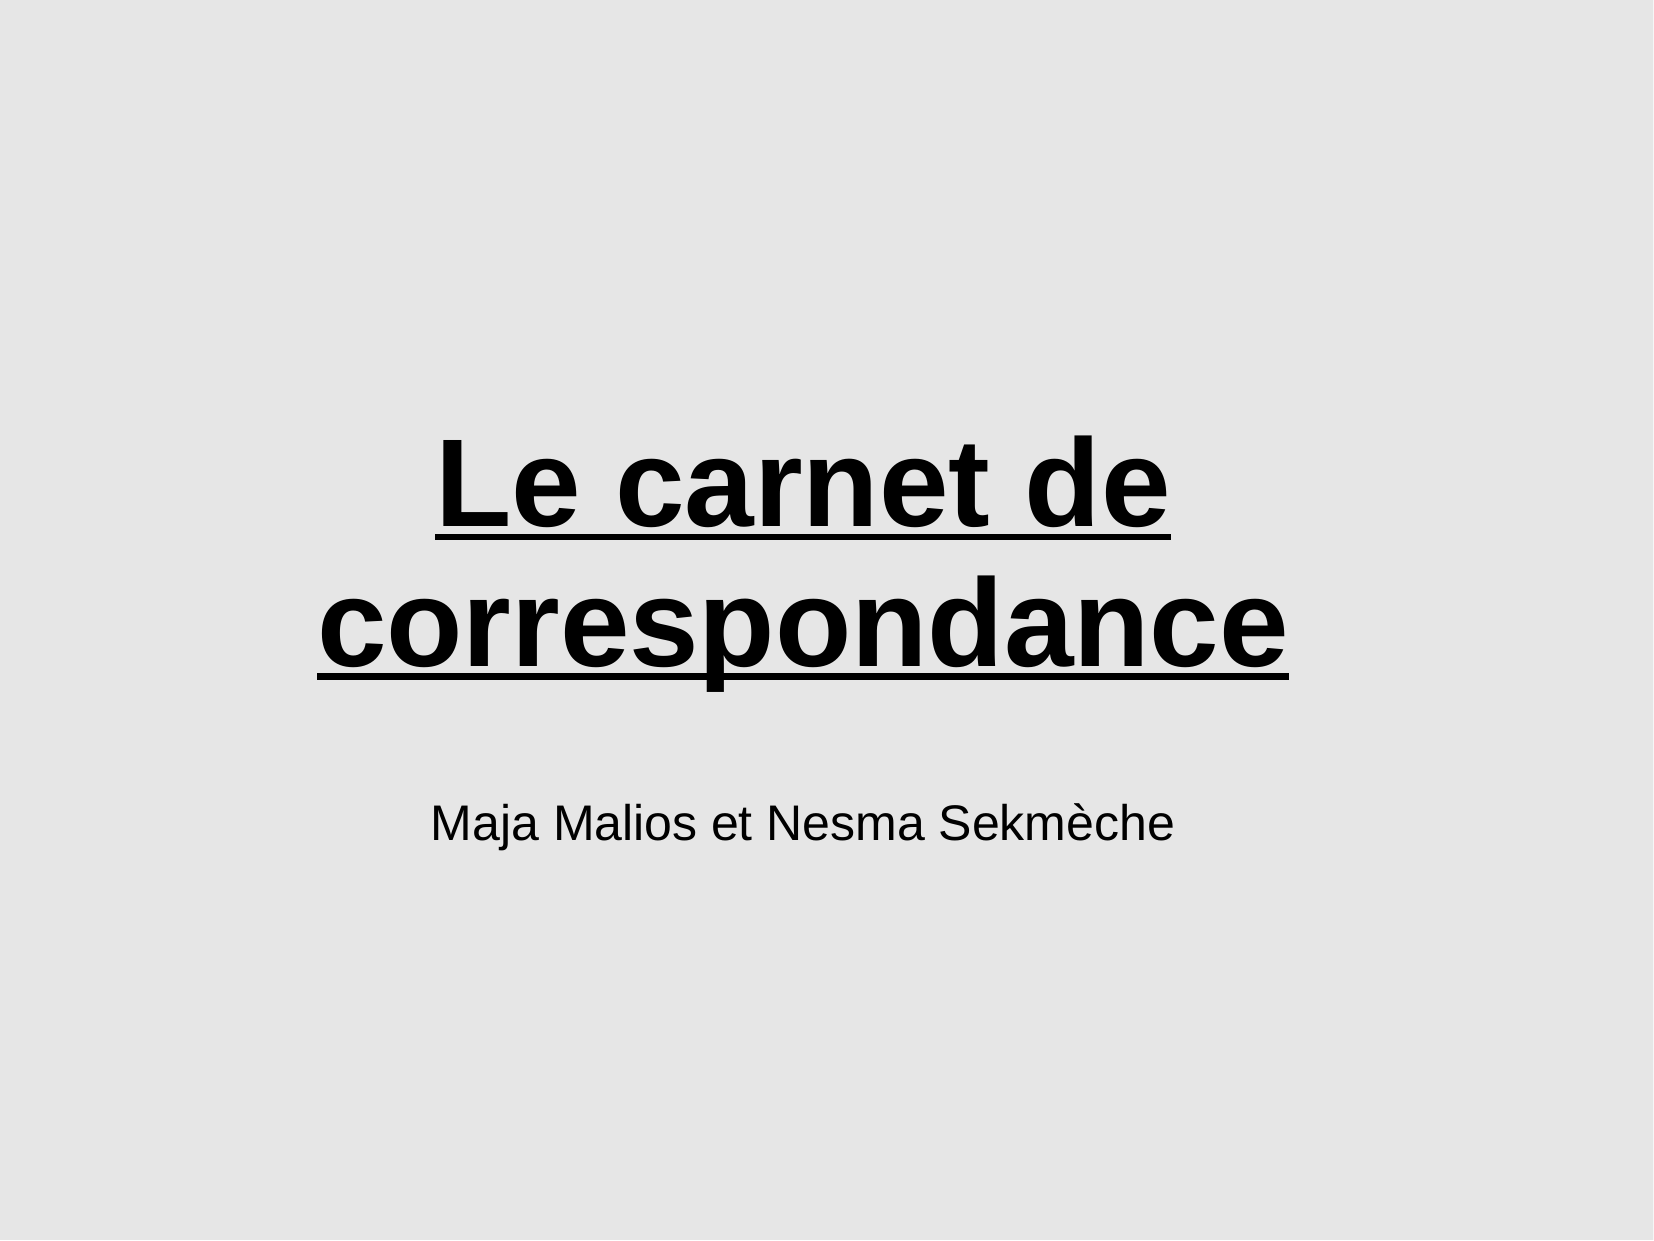

# Le carnet de correspondance Maja Malios et Nesma Sekmèche